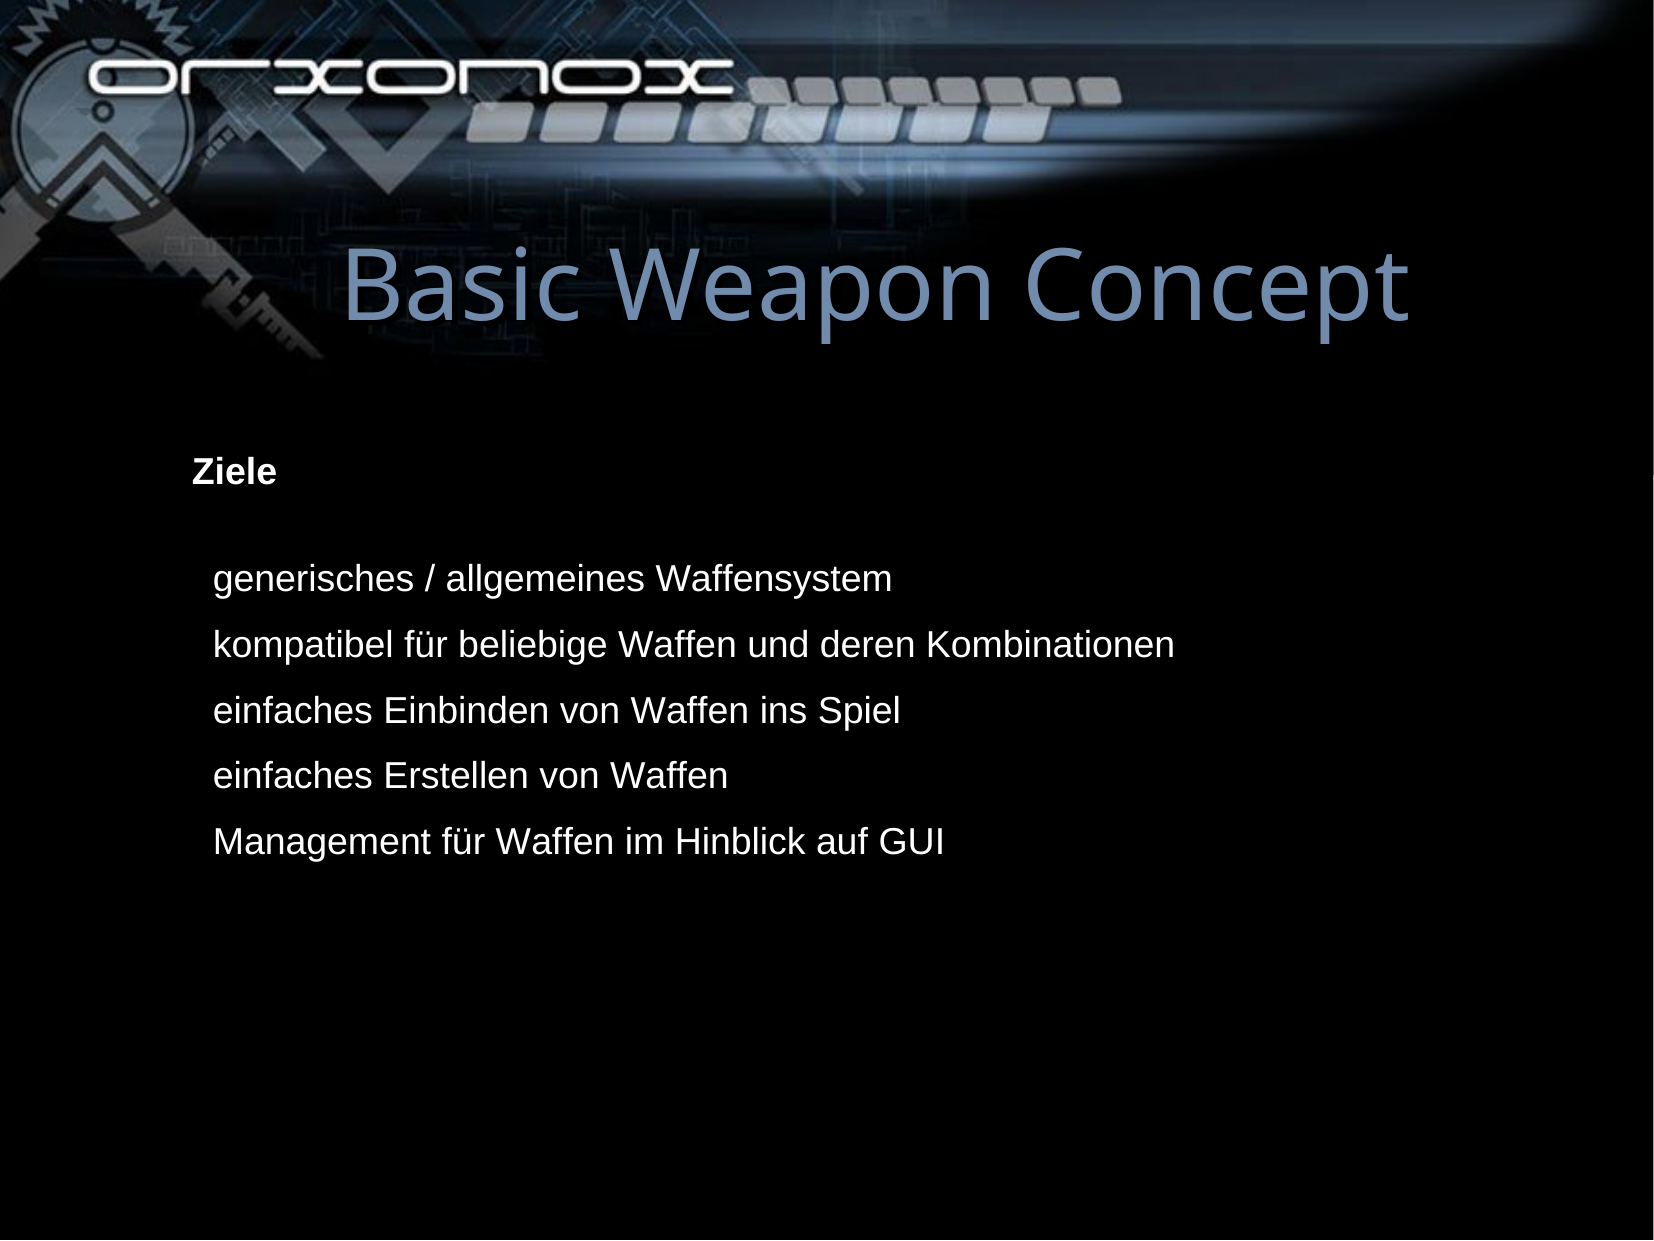

Basic Weapon Concept
Ziele
 generisches / allgemeines Waffensystem
 kompatibel für beliebige Waffen und deren Kombinationen
 einfaches Einbinden von Waffen ins Spiel
 einfaches Erstellen von Waffen
 Management für Waffen im Hinblick auf GUI